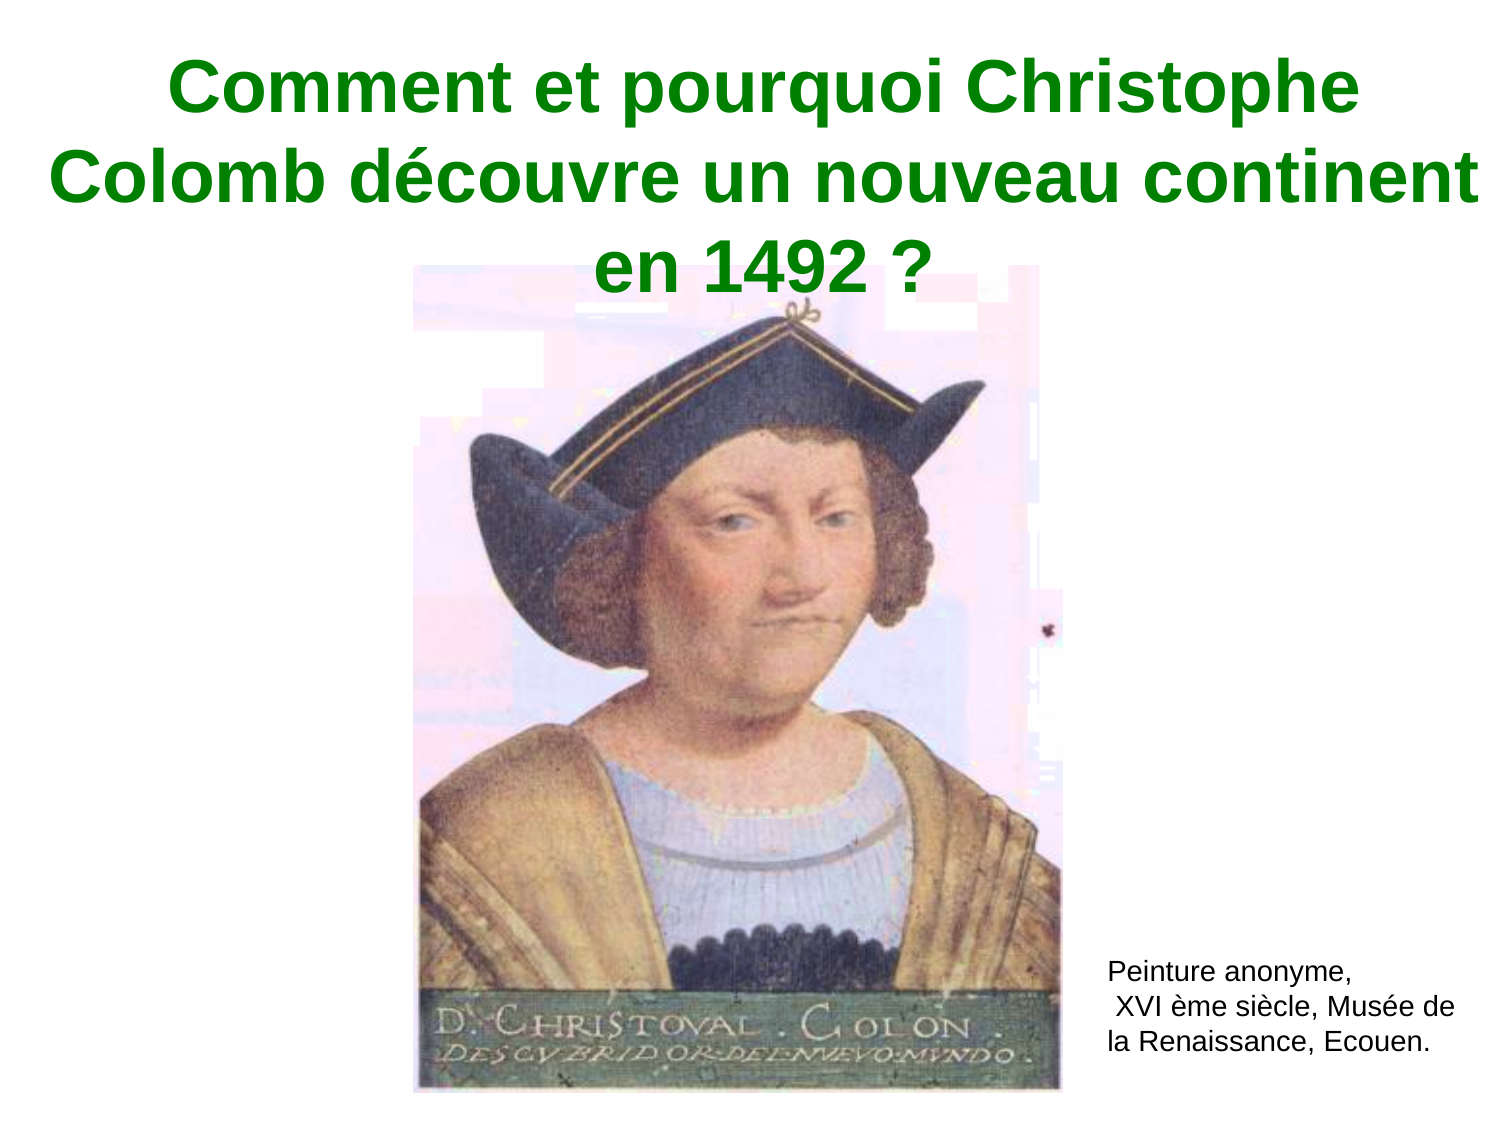

Comment et pourquoi Christophe Colomb découvre un nouveau continent en 1492 ?
Peinture anonyme,
 XVI ème siècle, Musée de la Renaissance, Ecouen.